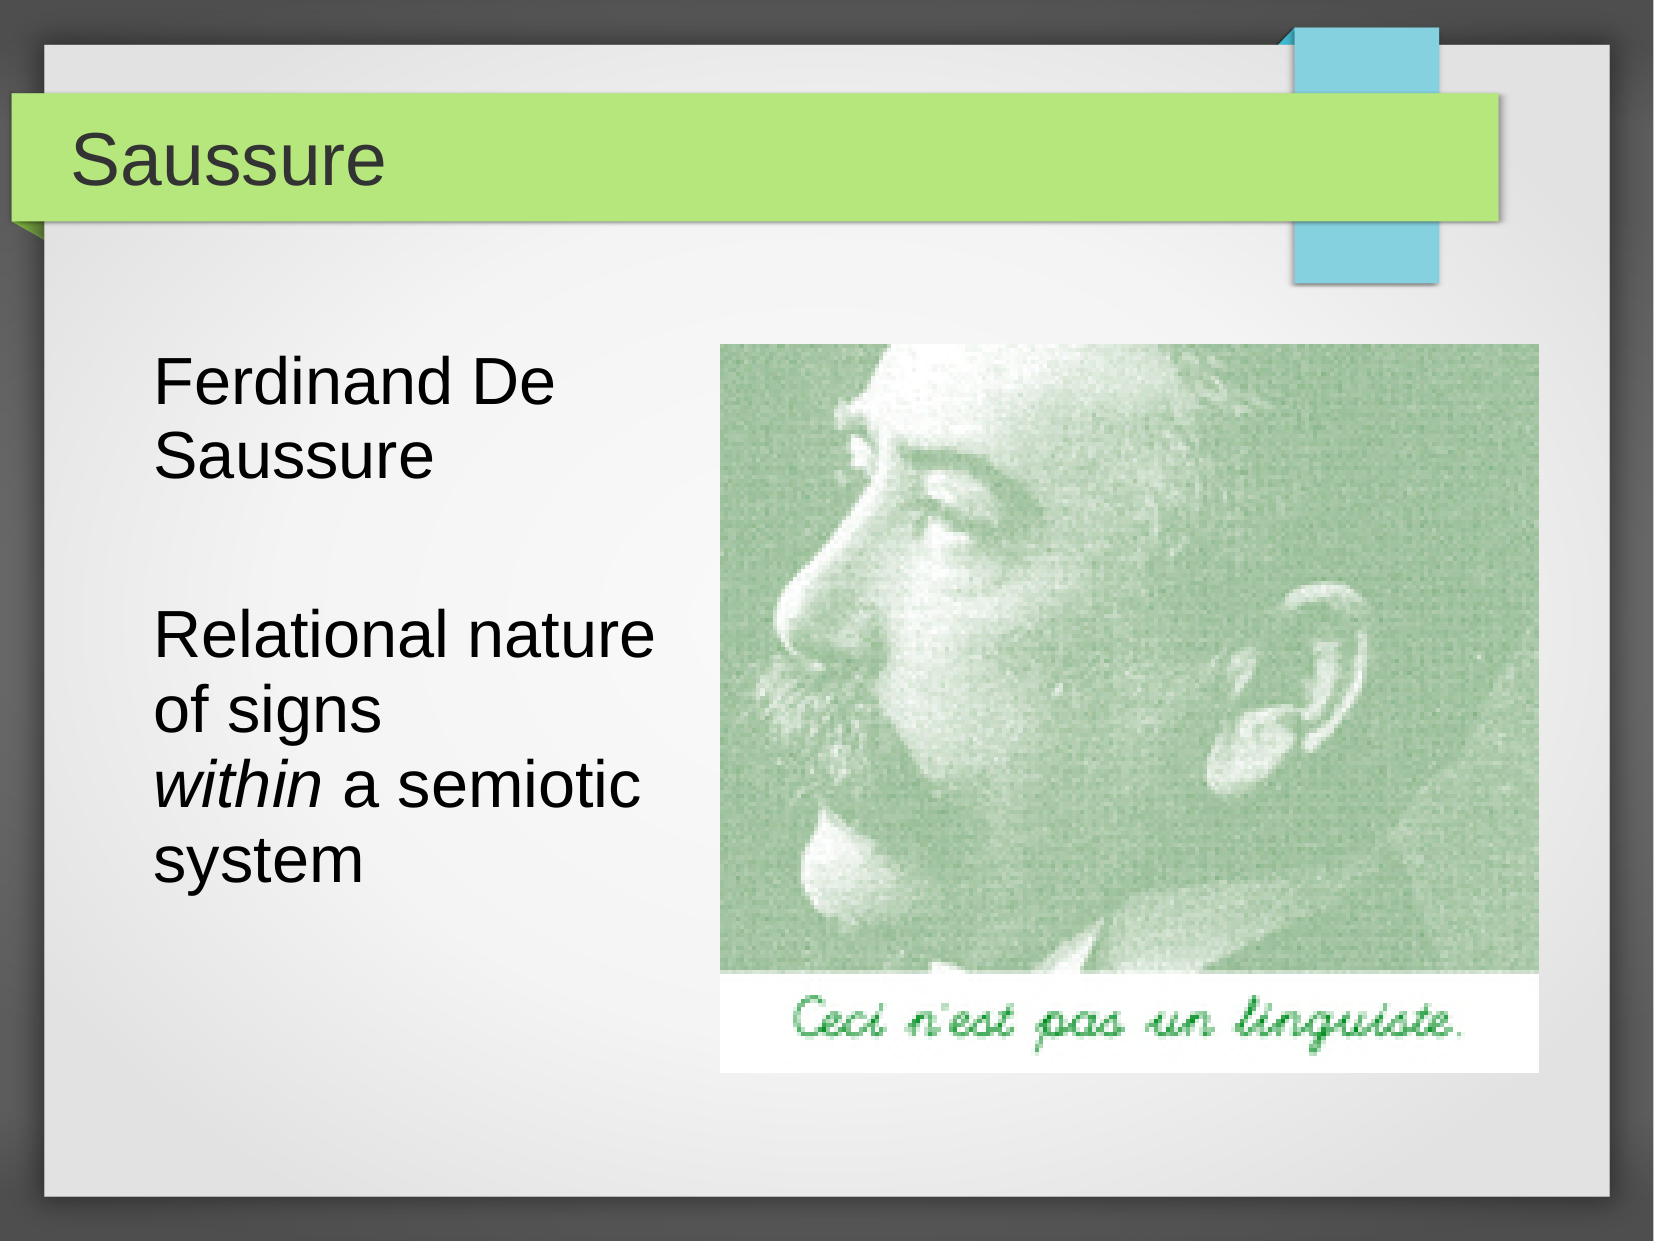

# Saussure
Ferdinand De Saussure
Relational nature of signs
within a semiotic system